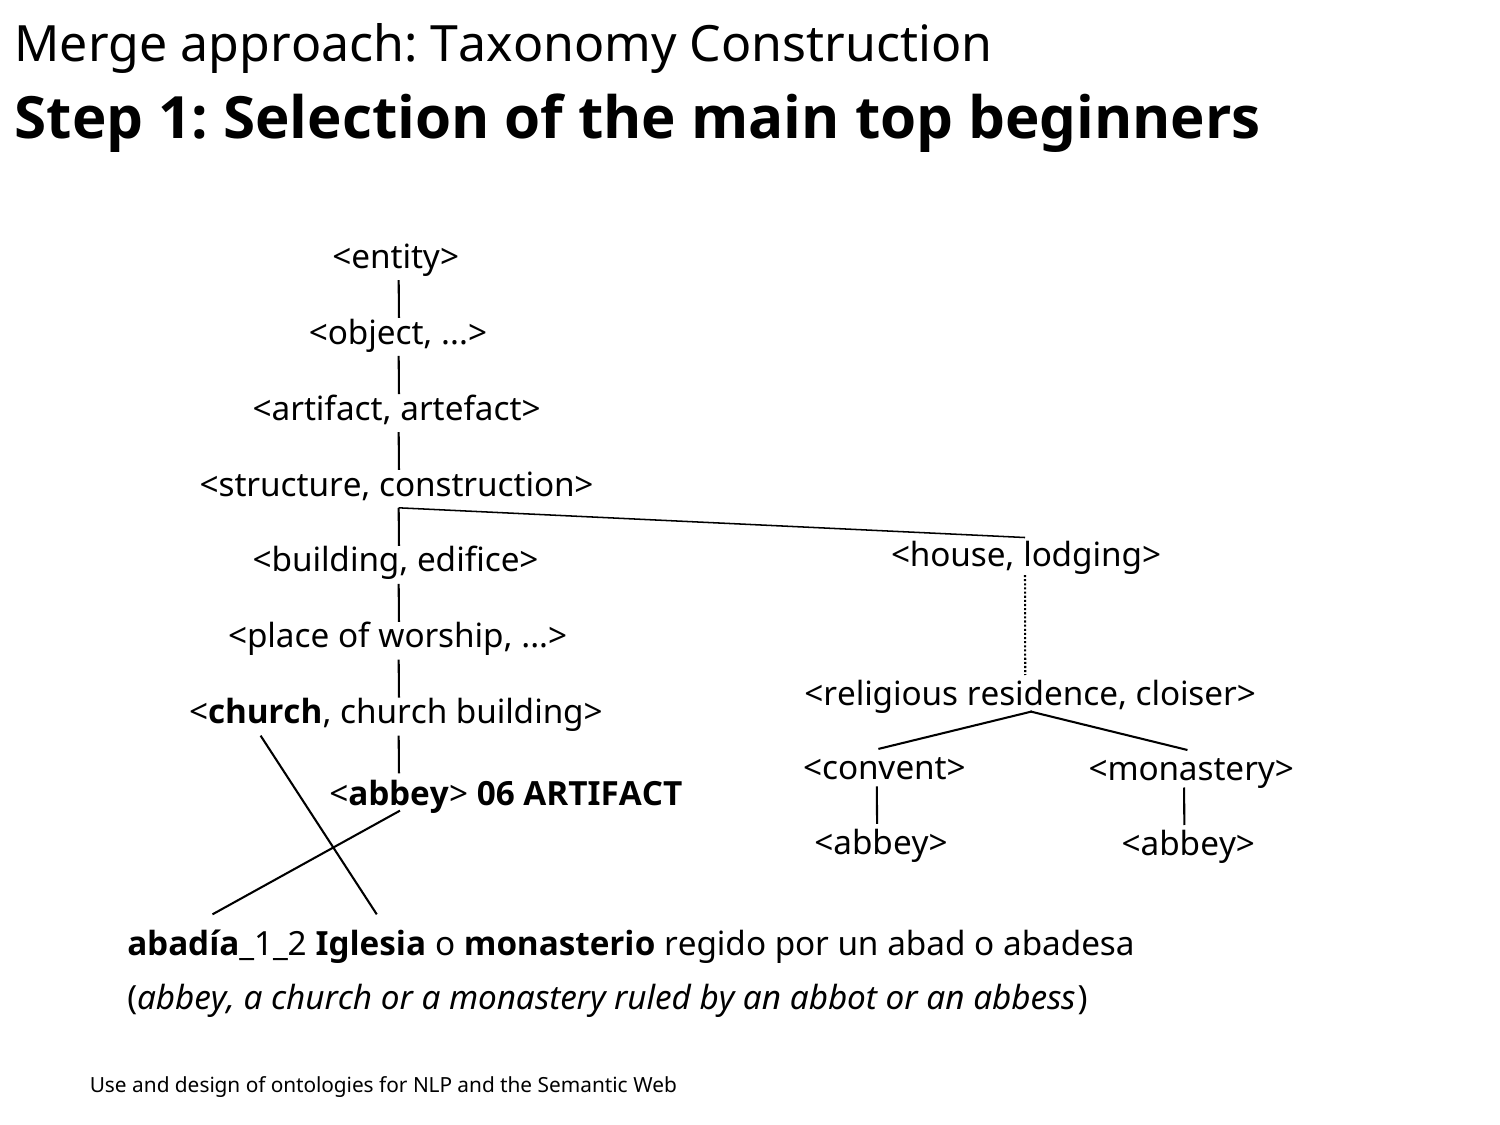

Merge approach: Taxonomy Construction
Step 1: Selection of the main top beginners
<entity>
<object, ...>
<artifact, artefact>
<structure, construction>
<house, lodging>
<building, edifice>
<place of worship, ...>
<religious residence, cloiser>
<church, church building>
<convent>
<monastery>
<abbey> 06 ARTIFACT
<abbey>
<abbey>
abadía_1_2 Iglesia o monasterio regido por un abad o abadesa
(abbey, a church or a monastery ruled by an abbot or an abbess)